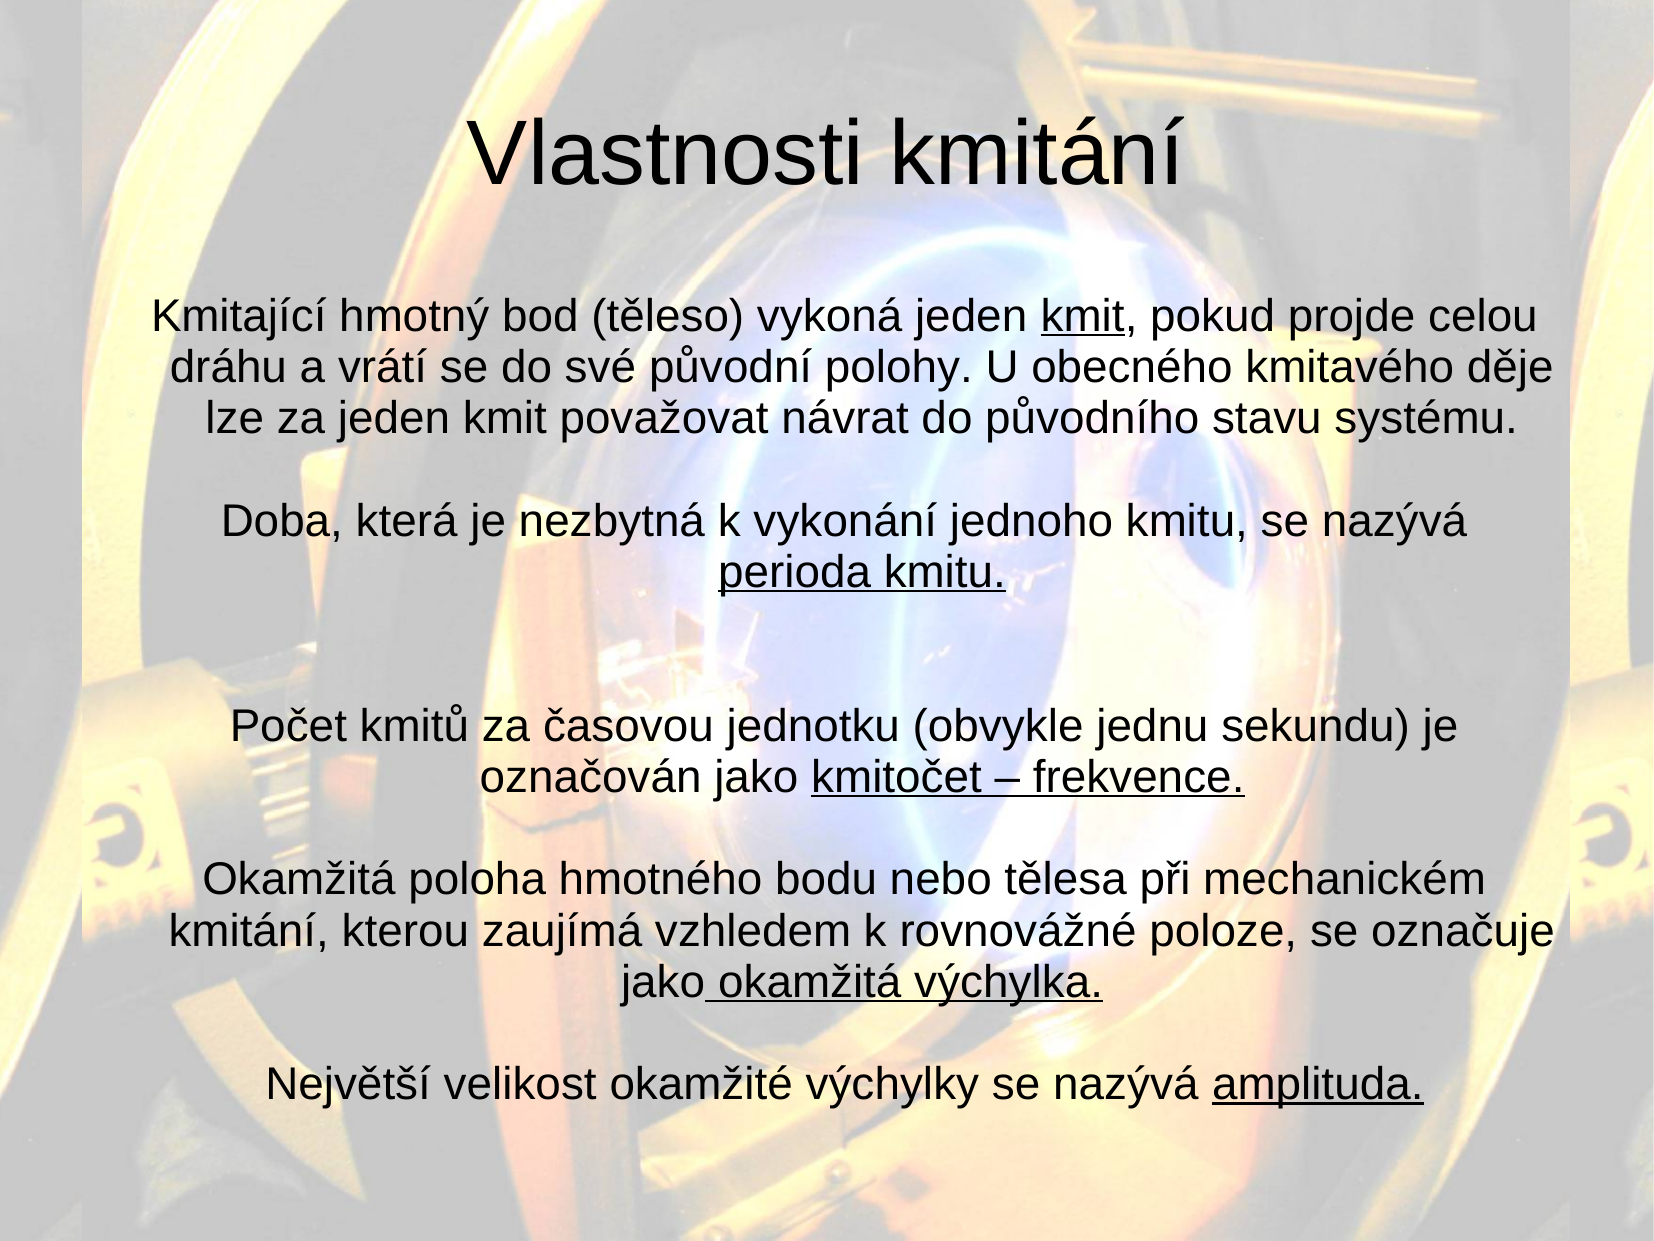

# Vlastnosti kmitání
Kmitající hmotný bod (těleso) vykoná jeden kmit, pokud projde celou dráhu a vrátí se do své původní polohy. U obecného kmitavého děje lze za jeden kmit považovat návrat do původního stavu systému.
Doba, která je nezbytná k vykonání jednoho kmitu, se nazývá perioda kmitu.
Počet kmitů za časovou jednotku (obvykle jednu sekundu) je označován jako kmitočet – frekvence.
Okamžitá poloha hmotného bodu nebo tělesa při mechanickém kmitání, kterou zaujímá vzhledem k rovnovážné poloze, se označuje jako okamžitá výchylka.
Největší velikost okamžité výchylky se nazývá amplituda.